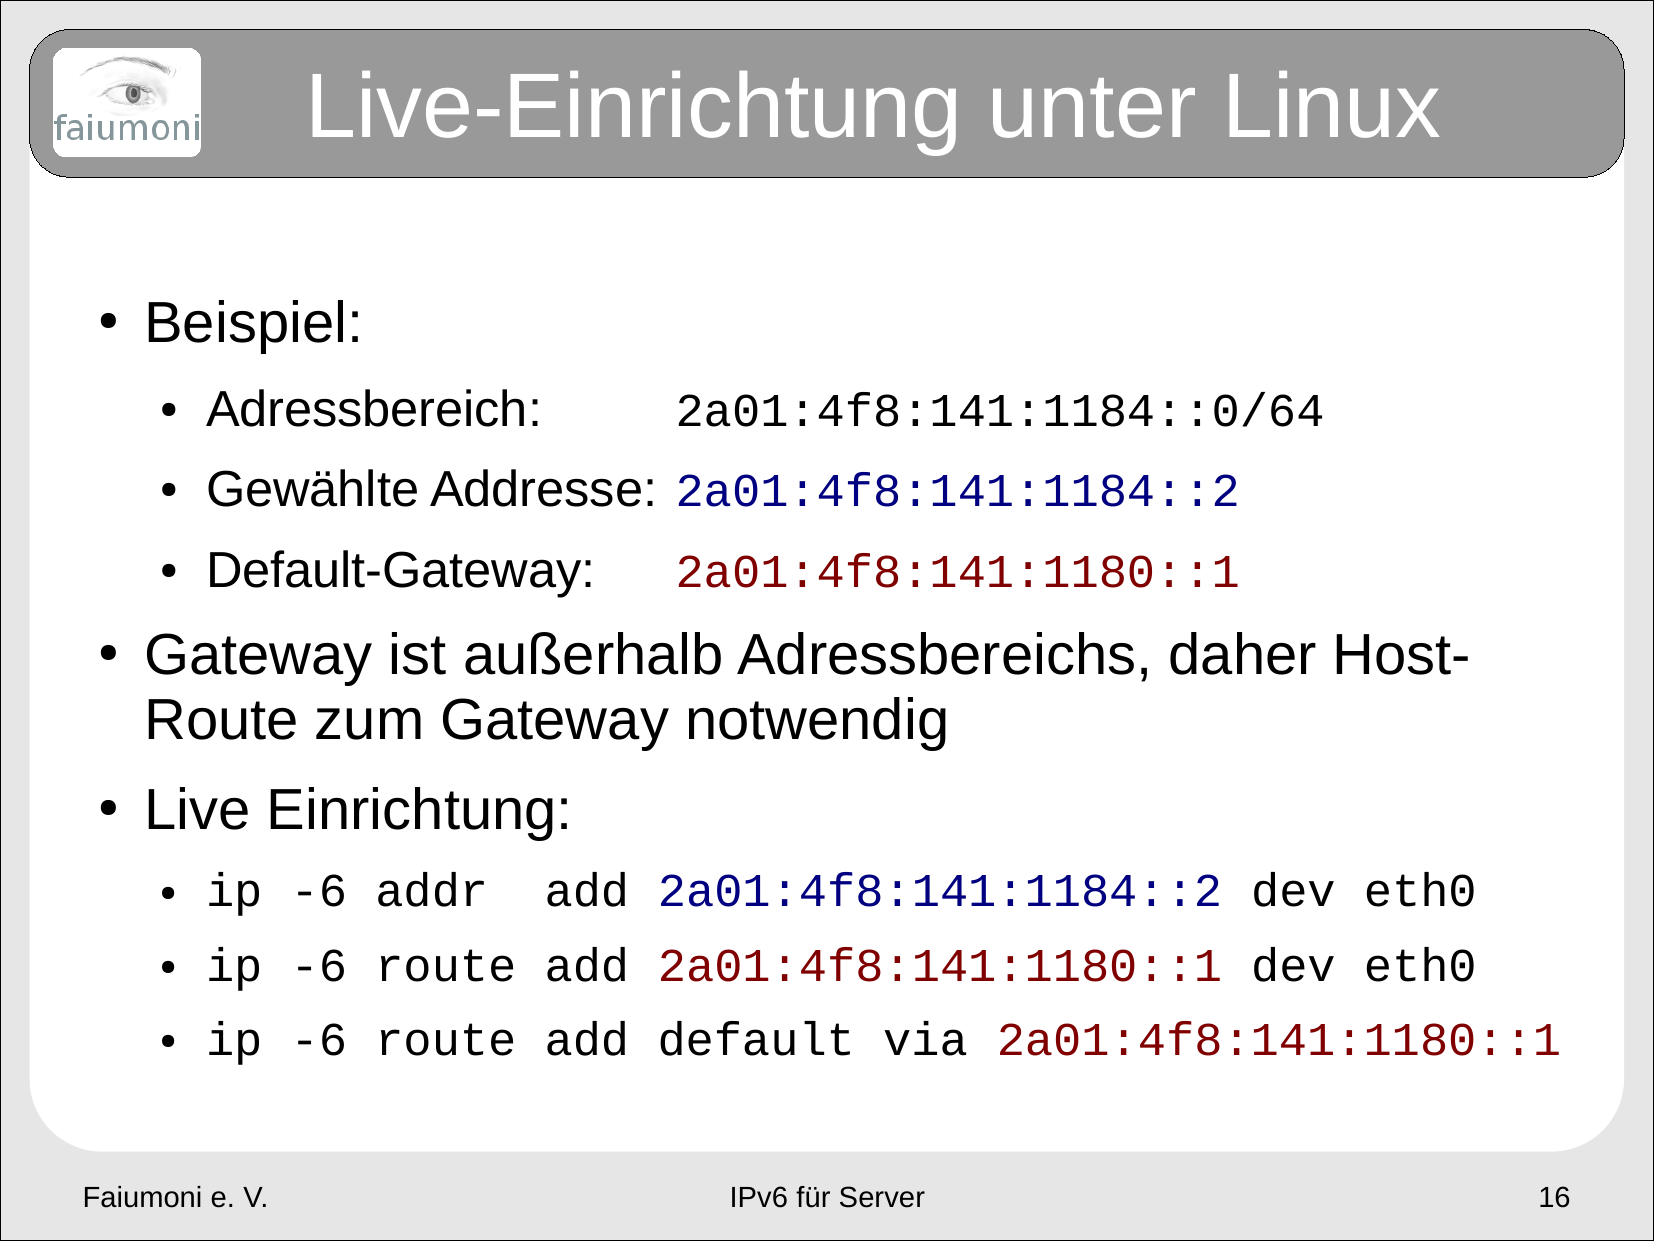

# Live-Einrichtung unter Linux
Beispiel:
Adressbereich:	2a01:4f8:141:1184::0/64
Gewählte Addresse:	2a01:4f8:141:1184::2
Default-Gateway:	2a01:4f8:141:1180::1
Gateway ist außerhalb Adressbereichs, daher Host-Route zum Gateway notwendig
Live Einrichtung:
ip -6 addr add 2a01:4f8:141:1184::2 dev eth0
ip -6 route add 2a01:4f8:141:1180::1 dev eth0
ip -6 route add default via 2a01:4f8:141:1180::1
Faiumoni e. V.
IPv6 für Server
16